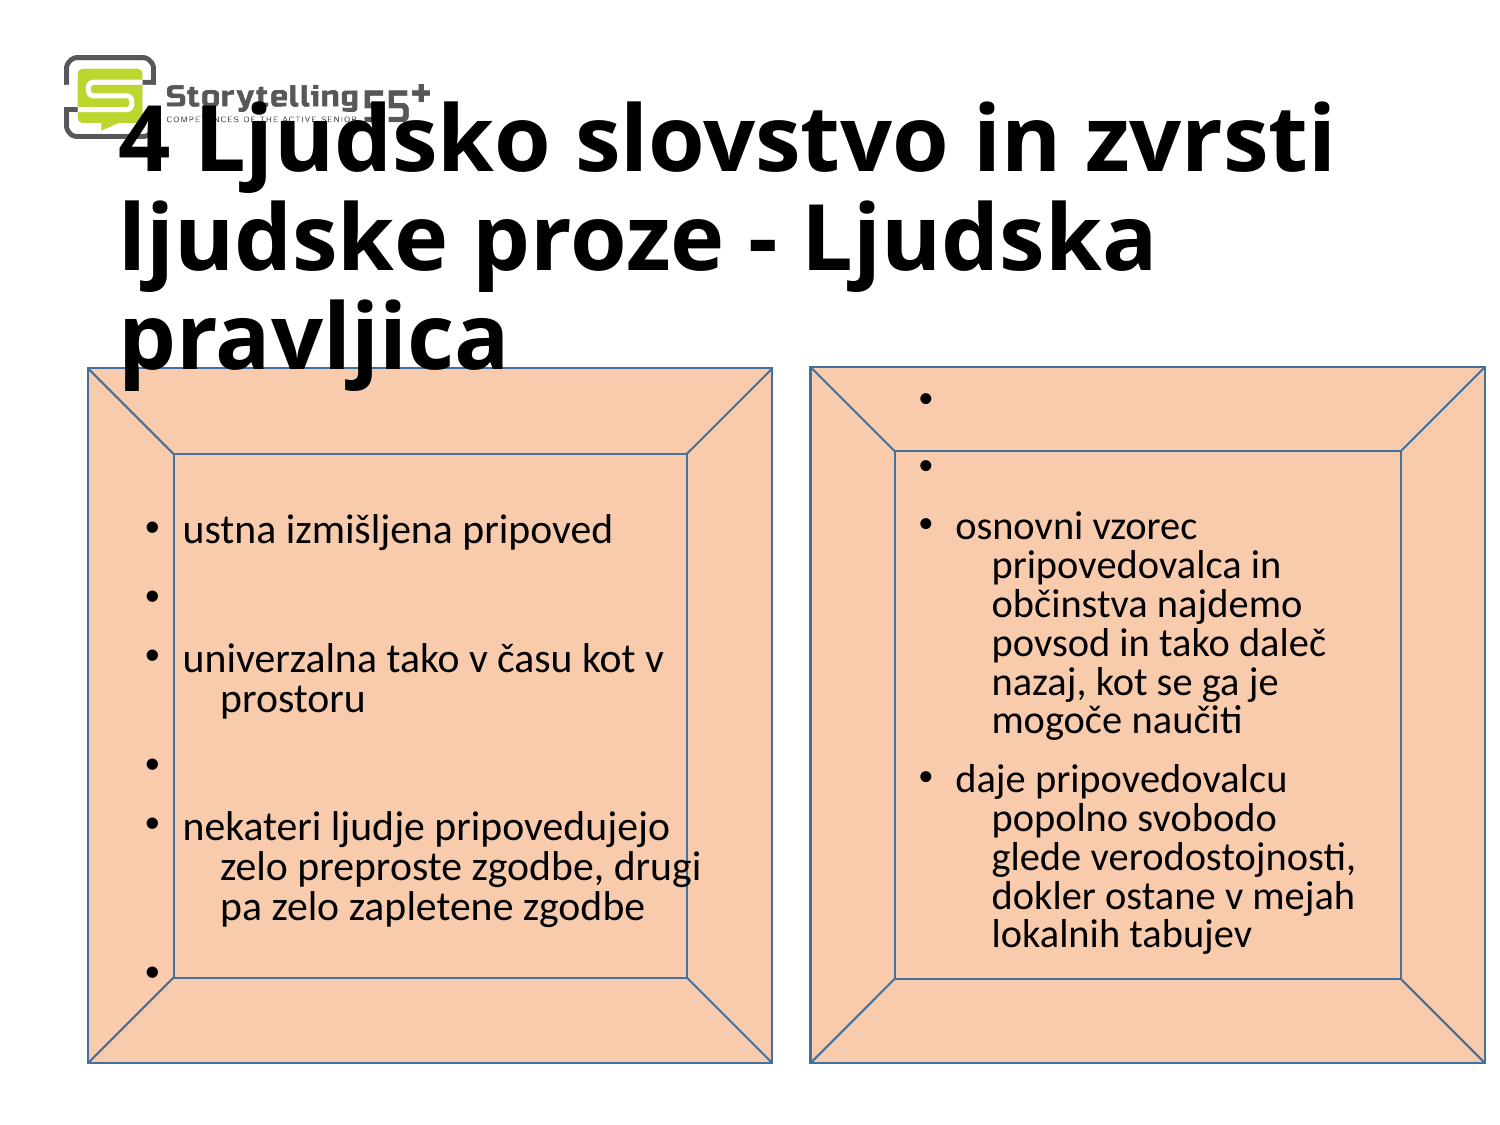

# 4 Ljudsko slovstvo in zvrsti ljudske proze - Ljudska pravljica
osnovni vzorec pripovedovalca in občinstva najdemo povsod in tako daleč nazaj, kot se ga je mogoče naučiti
daje pripovedovalcu popolno svobodo glede verodostojnosti, dokler ostane v mejah lokalnih tabujev
ustna izmišljena pripoved
univerzalna tako v času kot v prostoru
nekateri ljudje pripovedujejo zelo preproste zgodbe, drugi pa zelo zapletene zgodbe